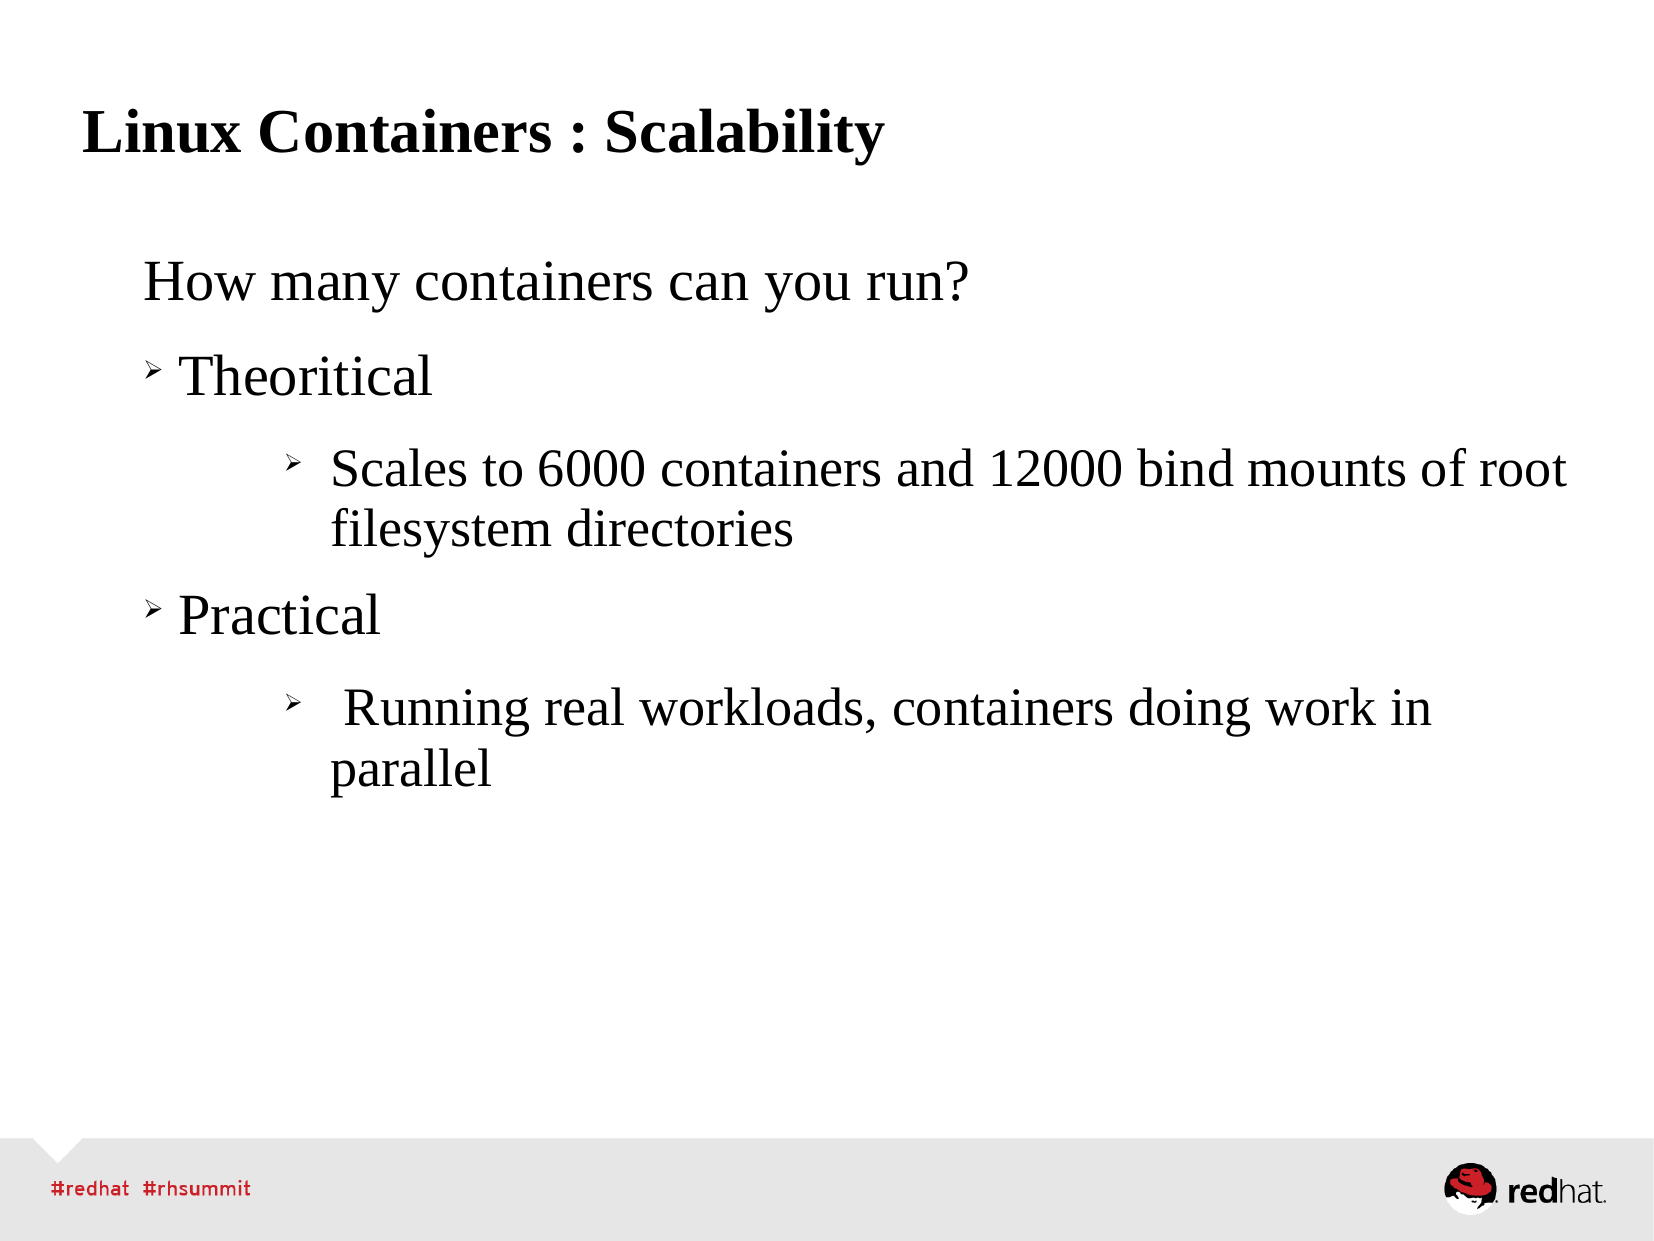

# Linux Containers : Scalability
How many containers can you run?
 Theoritical
Scales to 6000 containers and 12000 bind mounts of root filesystem directories
 Practical
 Running real workloads, containers doing work in parallel